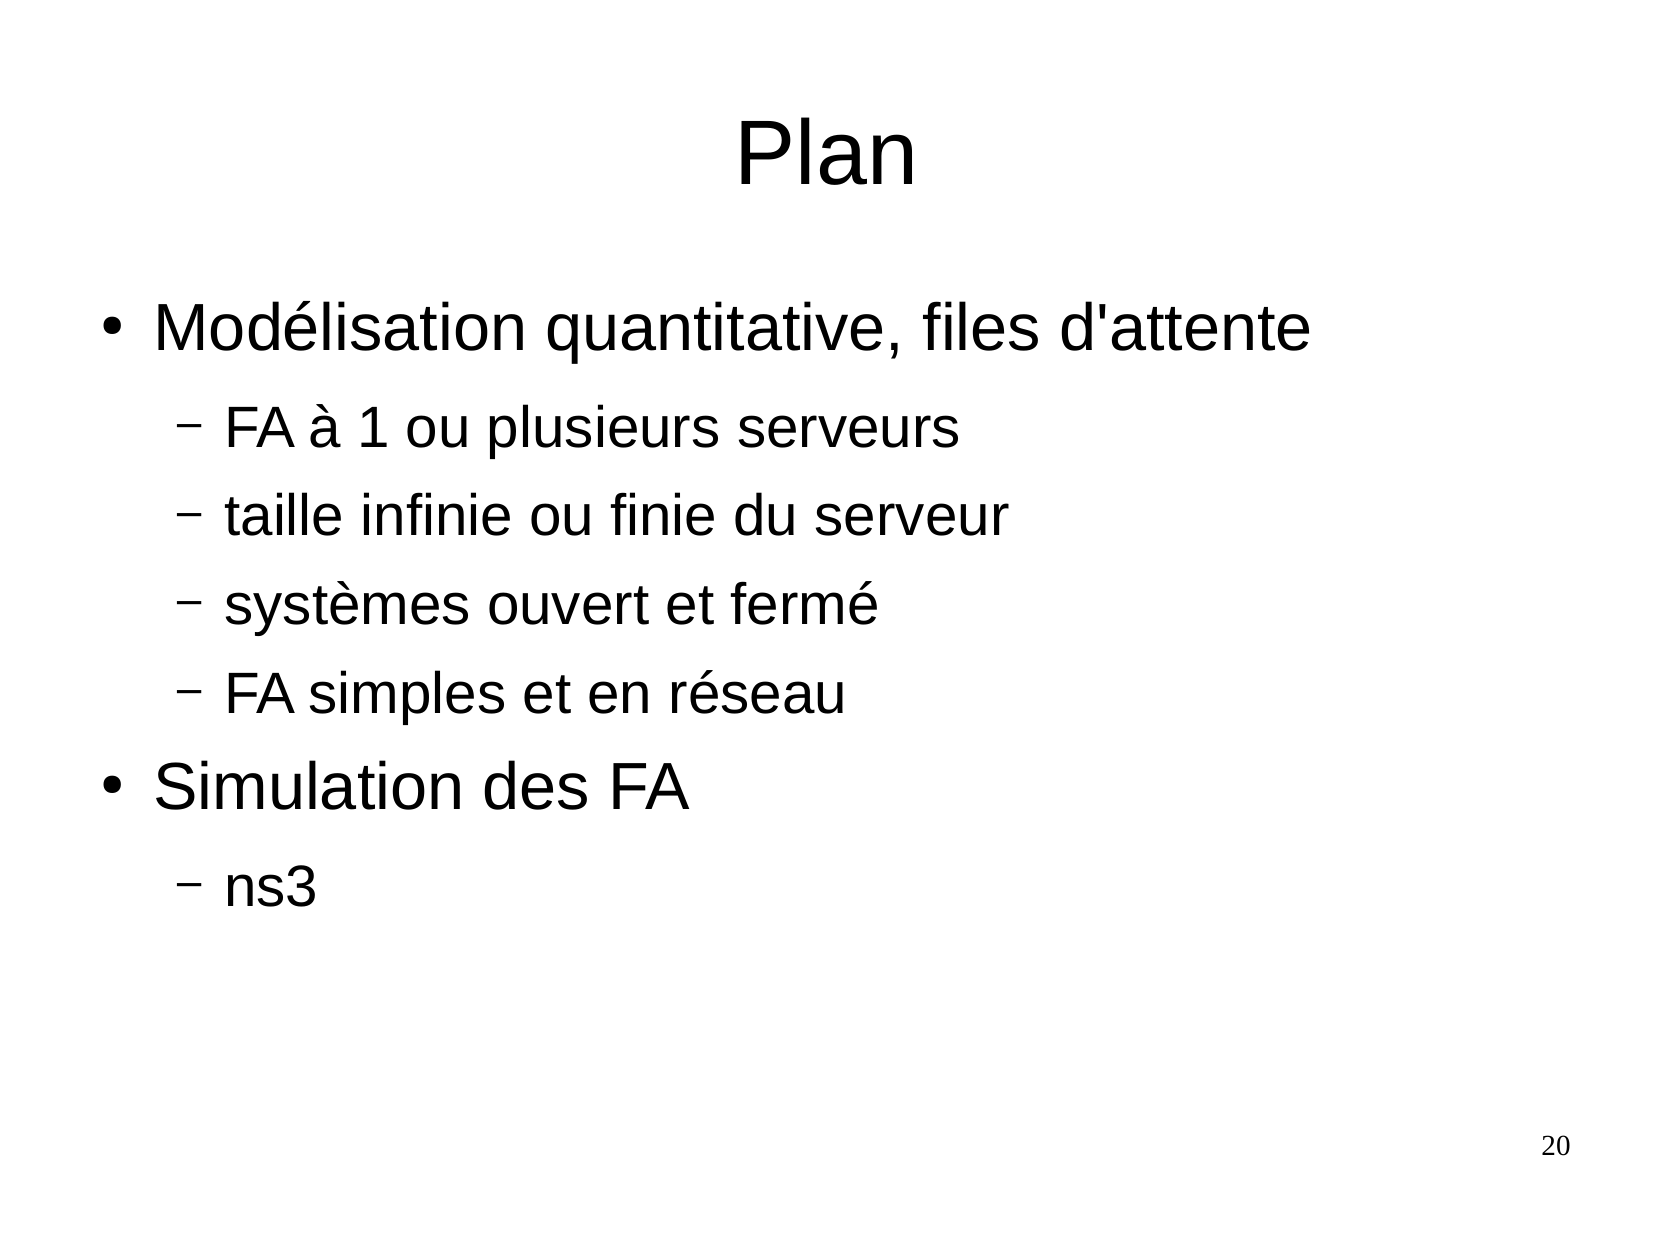

# Plan
Modélisation quantitative, files d'attente
FA à 1 ou plusieurs serveurs
taille infinie ou finie du serveur
systèmes ouvert et fermé
FA simples et en réseau
Simulation des FA
ns3
20